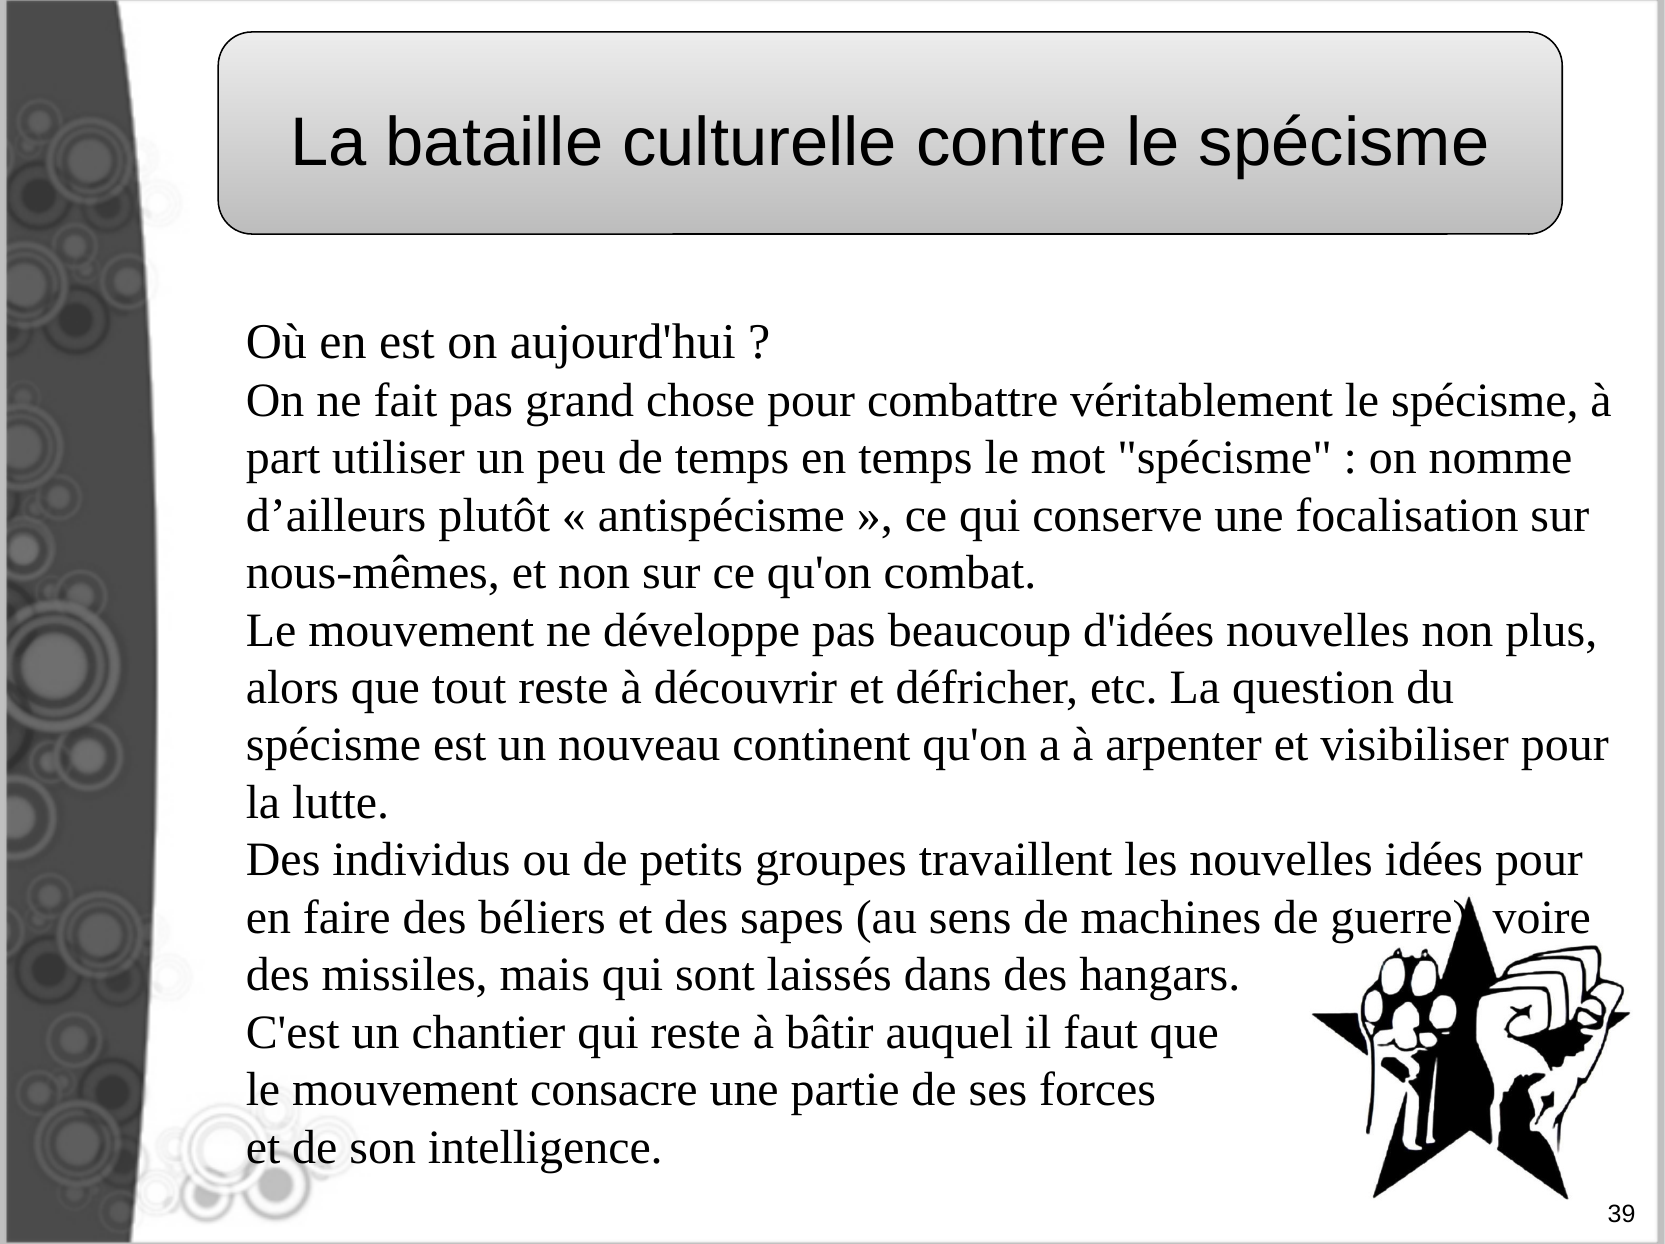

La bataille culturelle contre le spécisme
Où en est on aujourd'hui ?
On ne fait pas grand chose pour combattre véritablement le spécisme, à part utiliser un peu de temps en temps le mot "spécisme" : on nomme d’ailleurs plutôt « antispécisme », ce qui conserve une focalisation sur nous-mêmes, et non sur ce qu'on combat.
Le mouvement ne développe pas beaucoup d'idées nouvelles non plus, alors que tout reste à découvrir et défricher, etc. La question du spécisme est un nouveau continent qu'on a à arpenter et visibiliser pour la lutte.
Des individus ou de petits groupes travaillent les nouvelles idées pour en faire des béliers et des sapes (au sens de machines de guerre), voire des missiles, mais qui sont laissés dans des hangars.
C'est un chantier qui reste à bâtir auquel il faut que
le mouvement consacre une partie de ses forces
et de son intelligence.
39